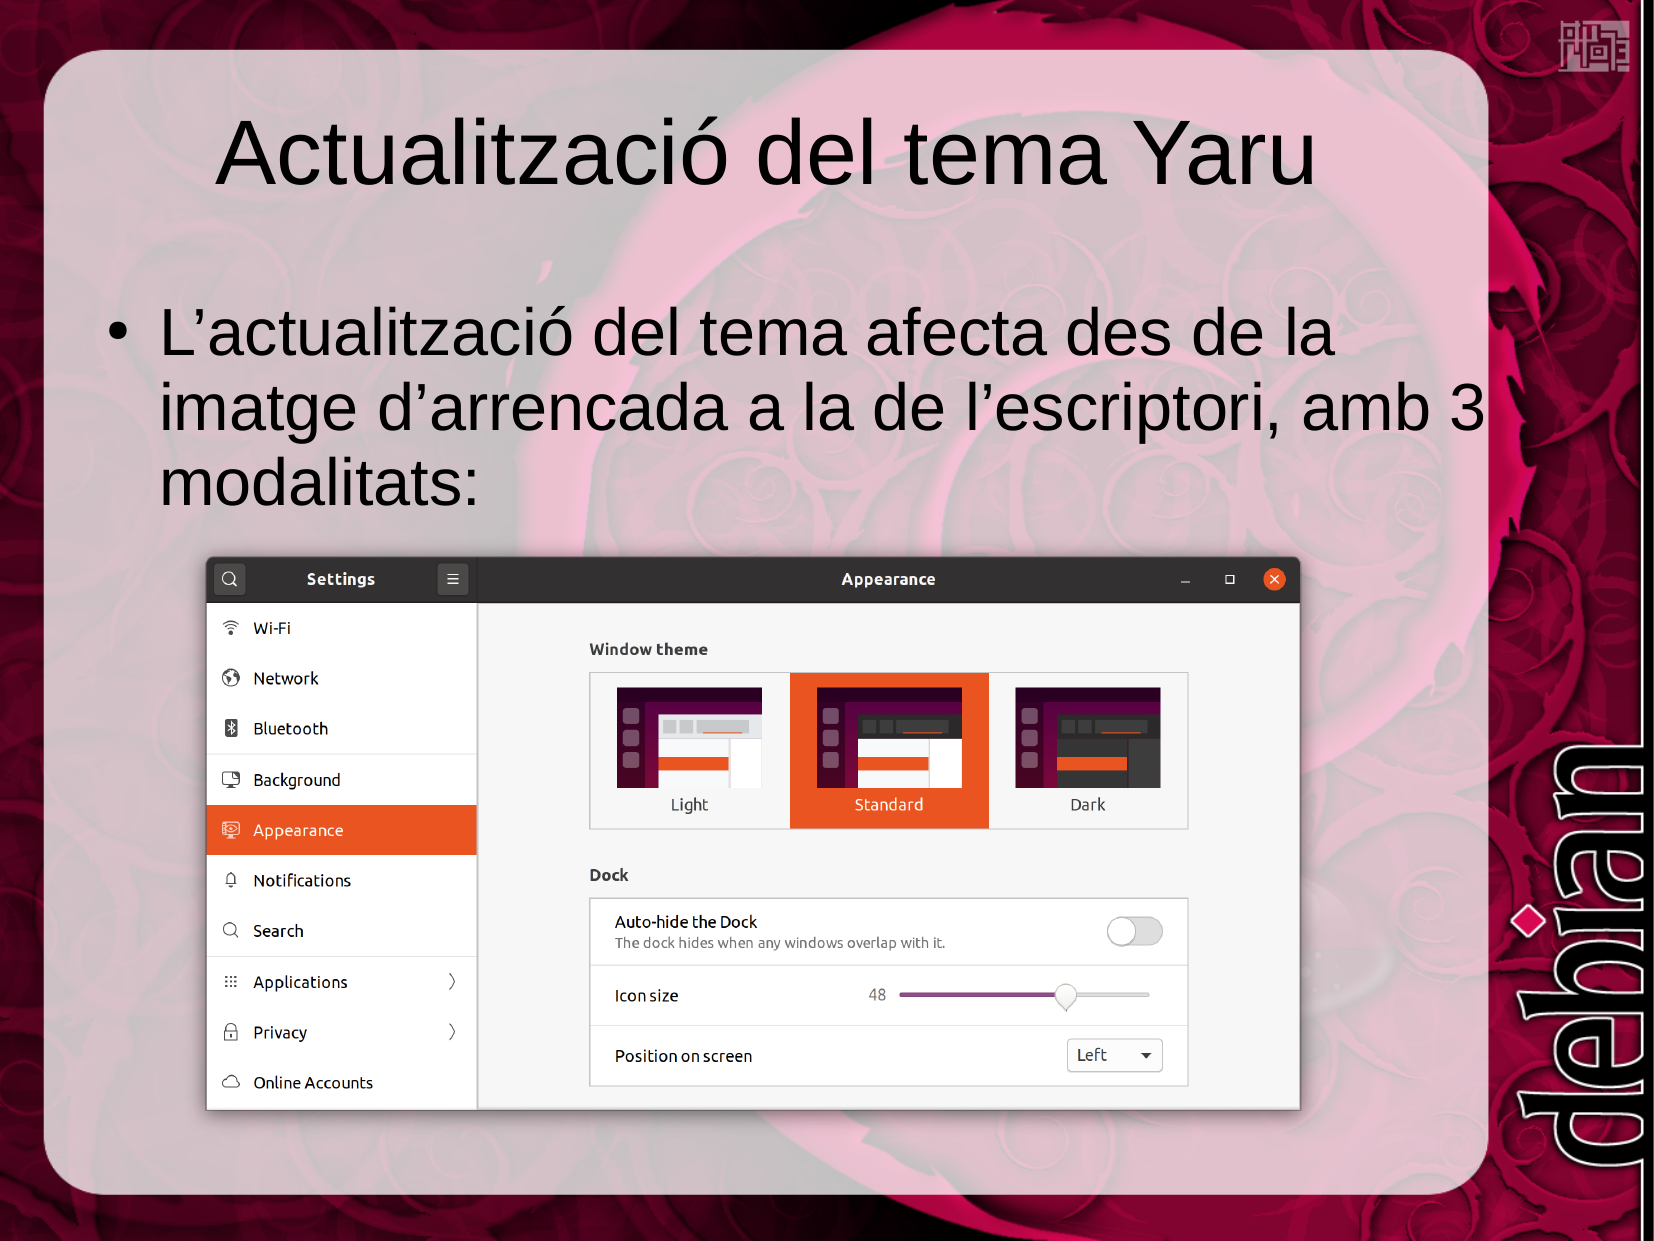

# Actualització del tema Yaru
L’actualització del tema afecta des de la imatge d’arrencada a la de l’escriptori, amb 3 modalitats: